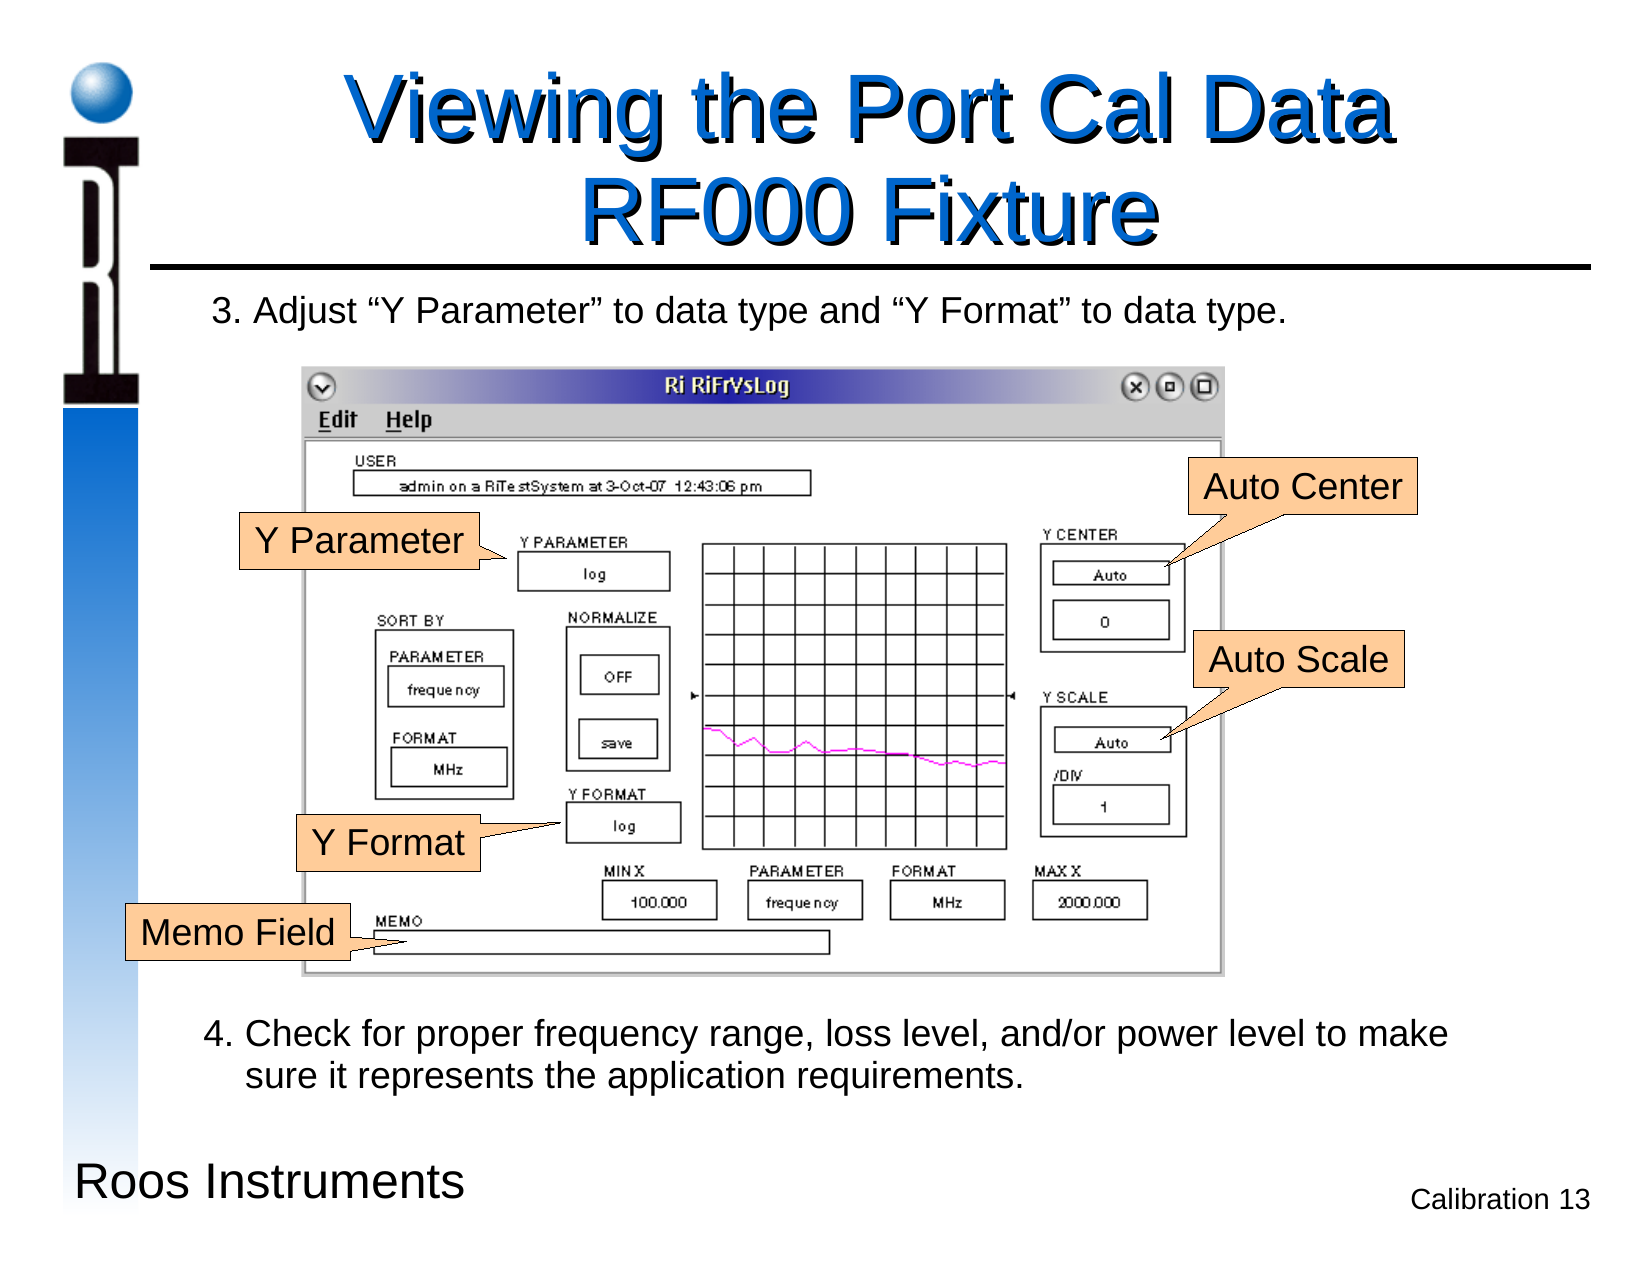

# Viewing the Port Cal Data RF000 Fixture
3. Adjust “Y Parameter” to data type and “Y Format” to data type.
Auto Center
Y Parameter
Auto Scale
Y Format
Memo Field
4. Check for proper frequency range, loss level, and/or power level to make sure it represents the application requirements.
13